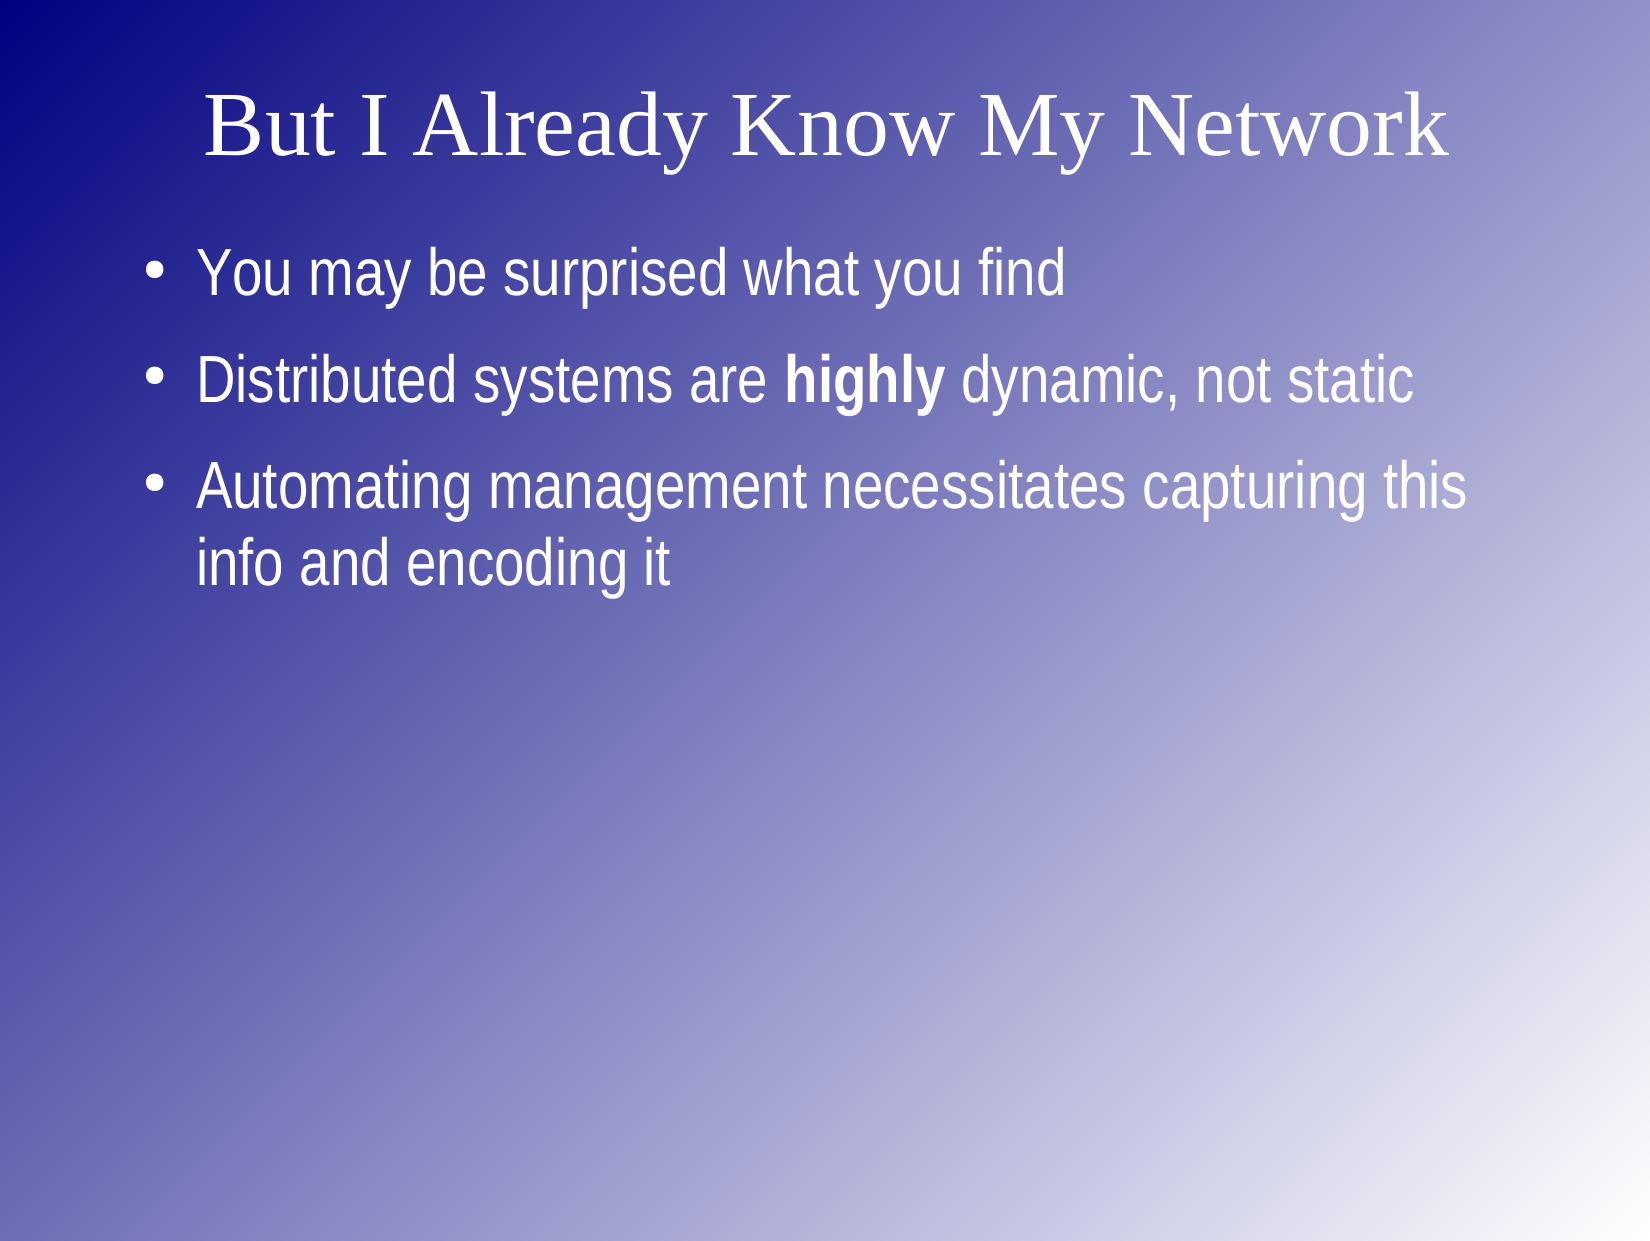

# But I Already Know My Network
You may be surprised what you find
Distributed systems are highly dynamic, not static
Automating management necessitates capturing this info and encoding it